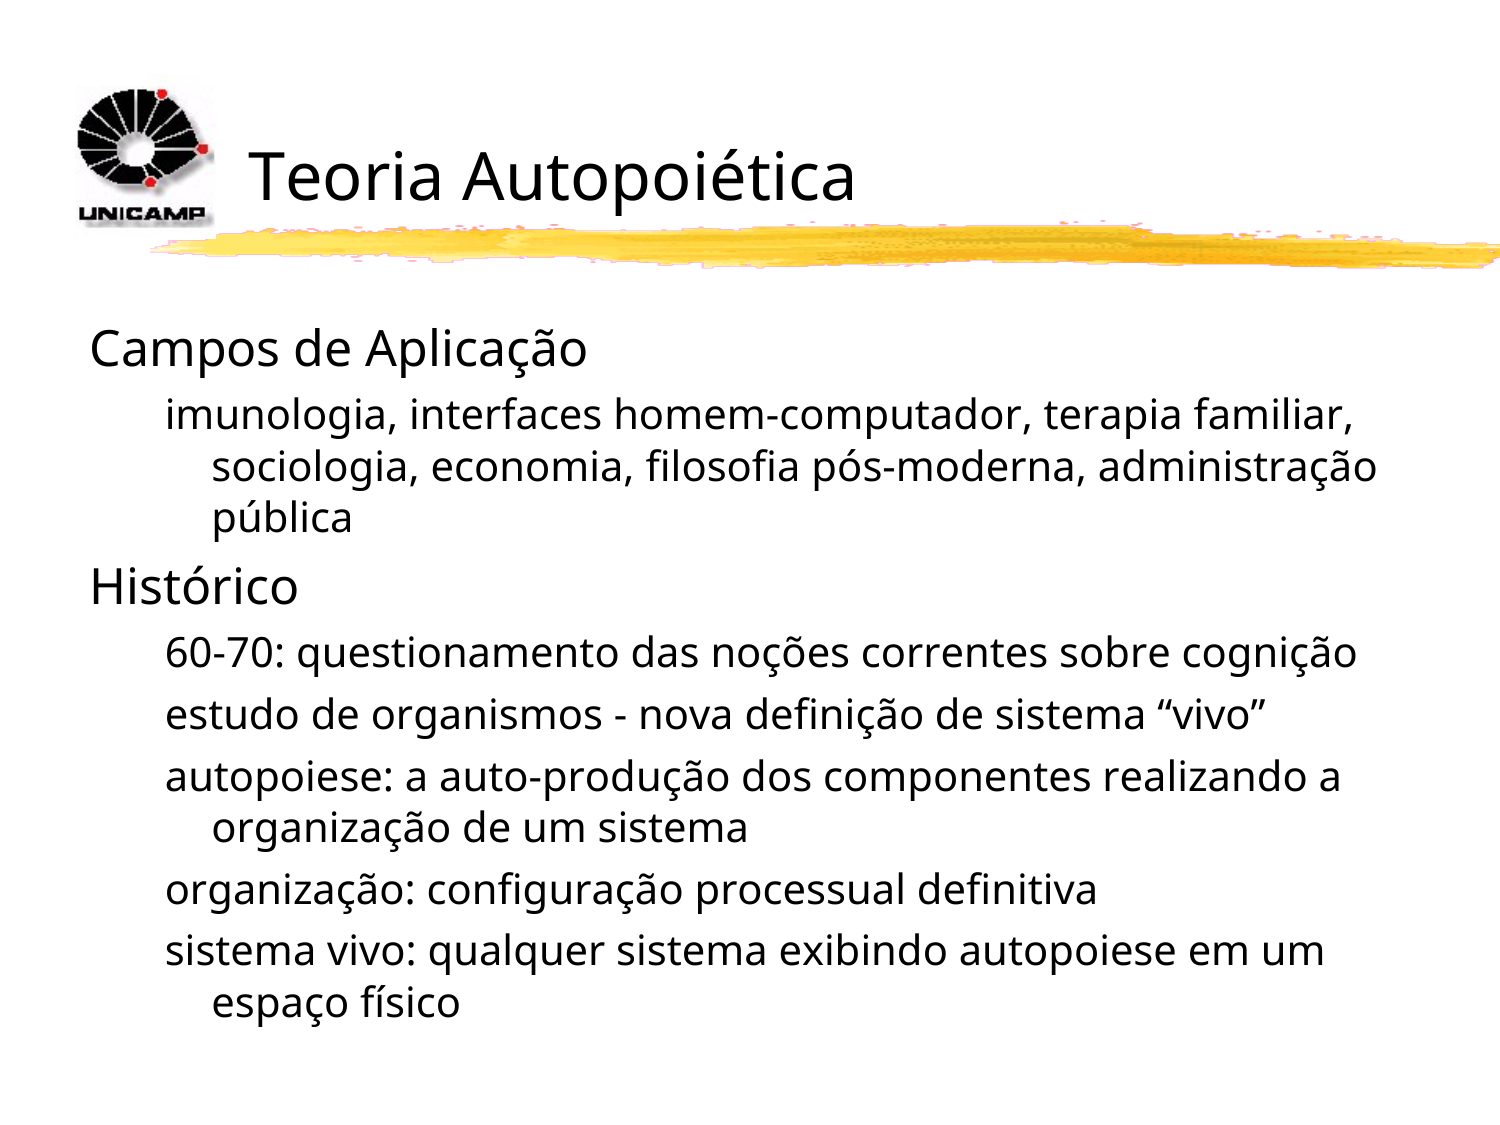

# Teoria Autopoiética
Campos de Aplicação
imunologia, interfaces homem-computador, terapia familiar, sociologia, economia, filosofia pós-moderna, administração pública
Histórico
60-70: questionamento das noções correntes sobre cognição
estudo de organismos - nova definição de sistema “vivo”
autopoiese: a auto-produção dos componentes realizando a organização de um sistema
organização: configuração processual definitiva
sistema vivo: qualquer sistema exibindo autopoiese em um espaço físico